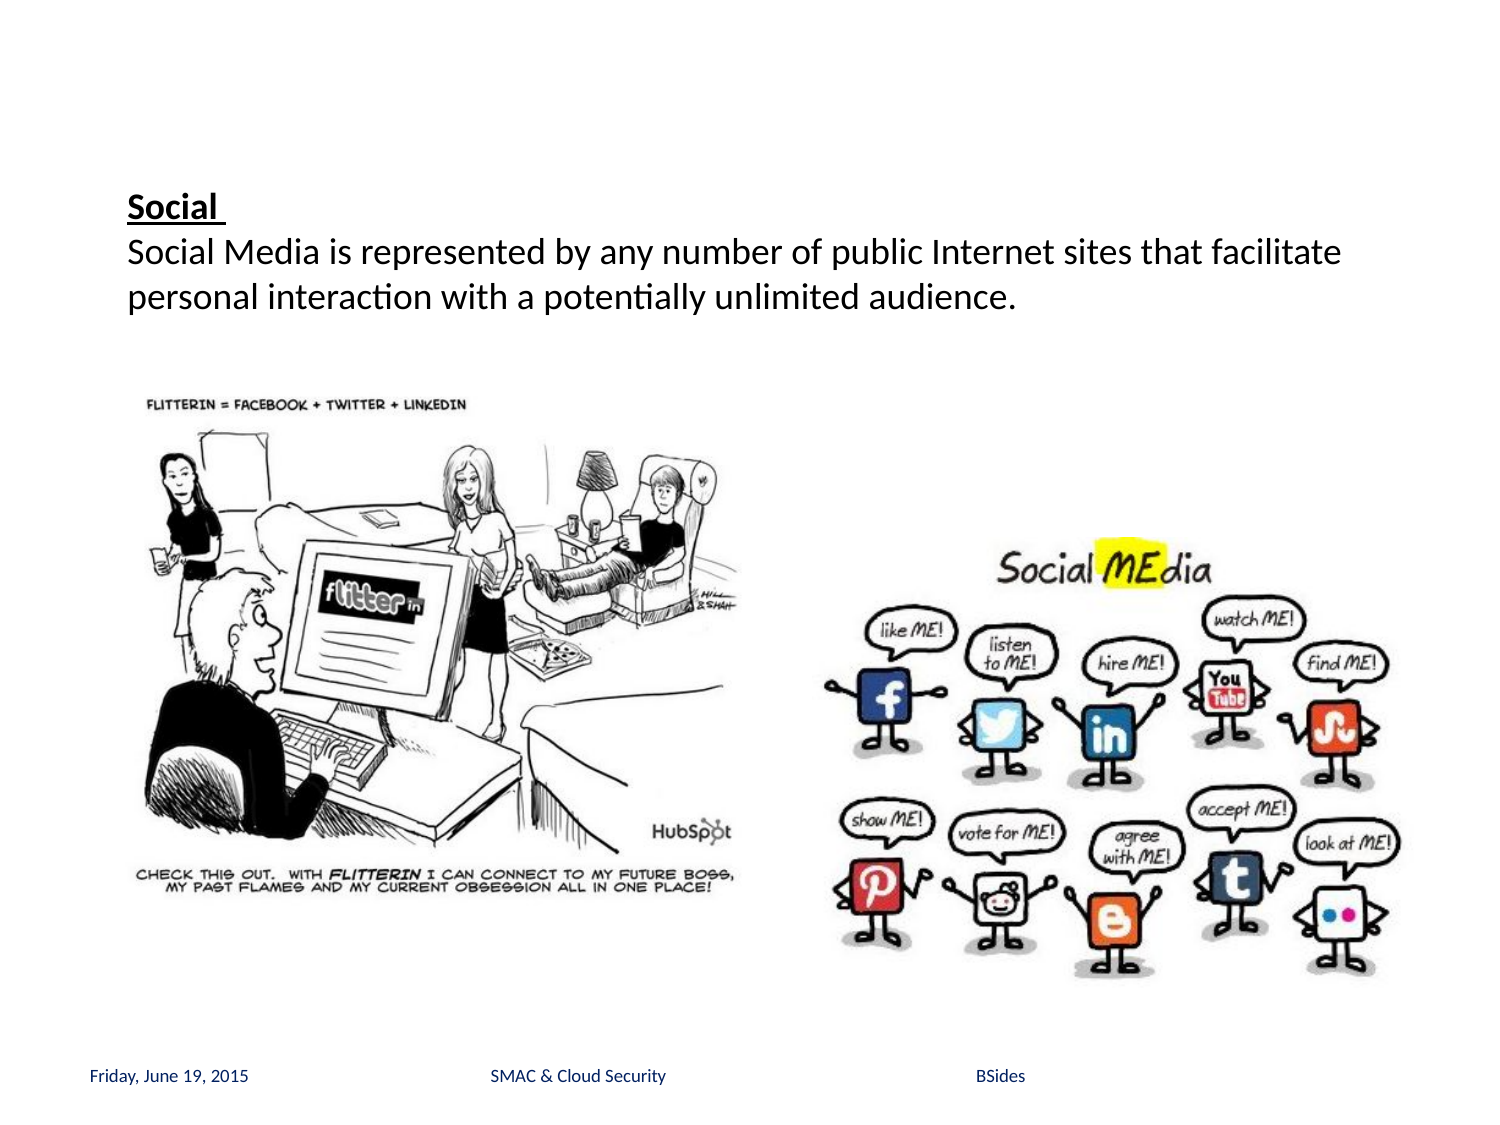

Social
Social Media is represented by any number of public Internet sites that facilitate personal interaction with a potentially unlimited audience.
Friday, June 19, 2015 SMAC & Cloud Security BSides